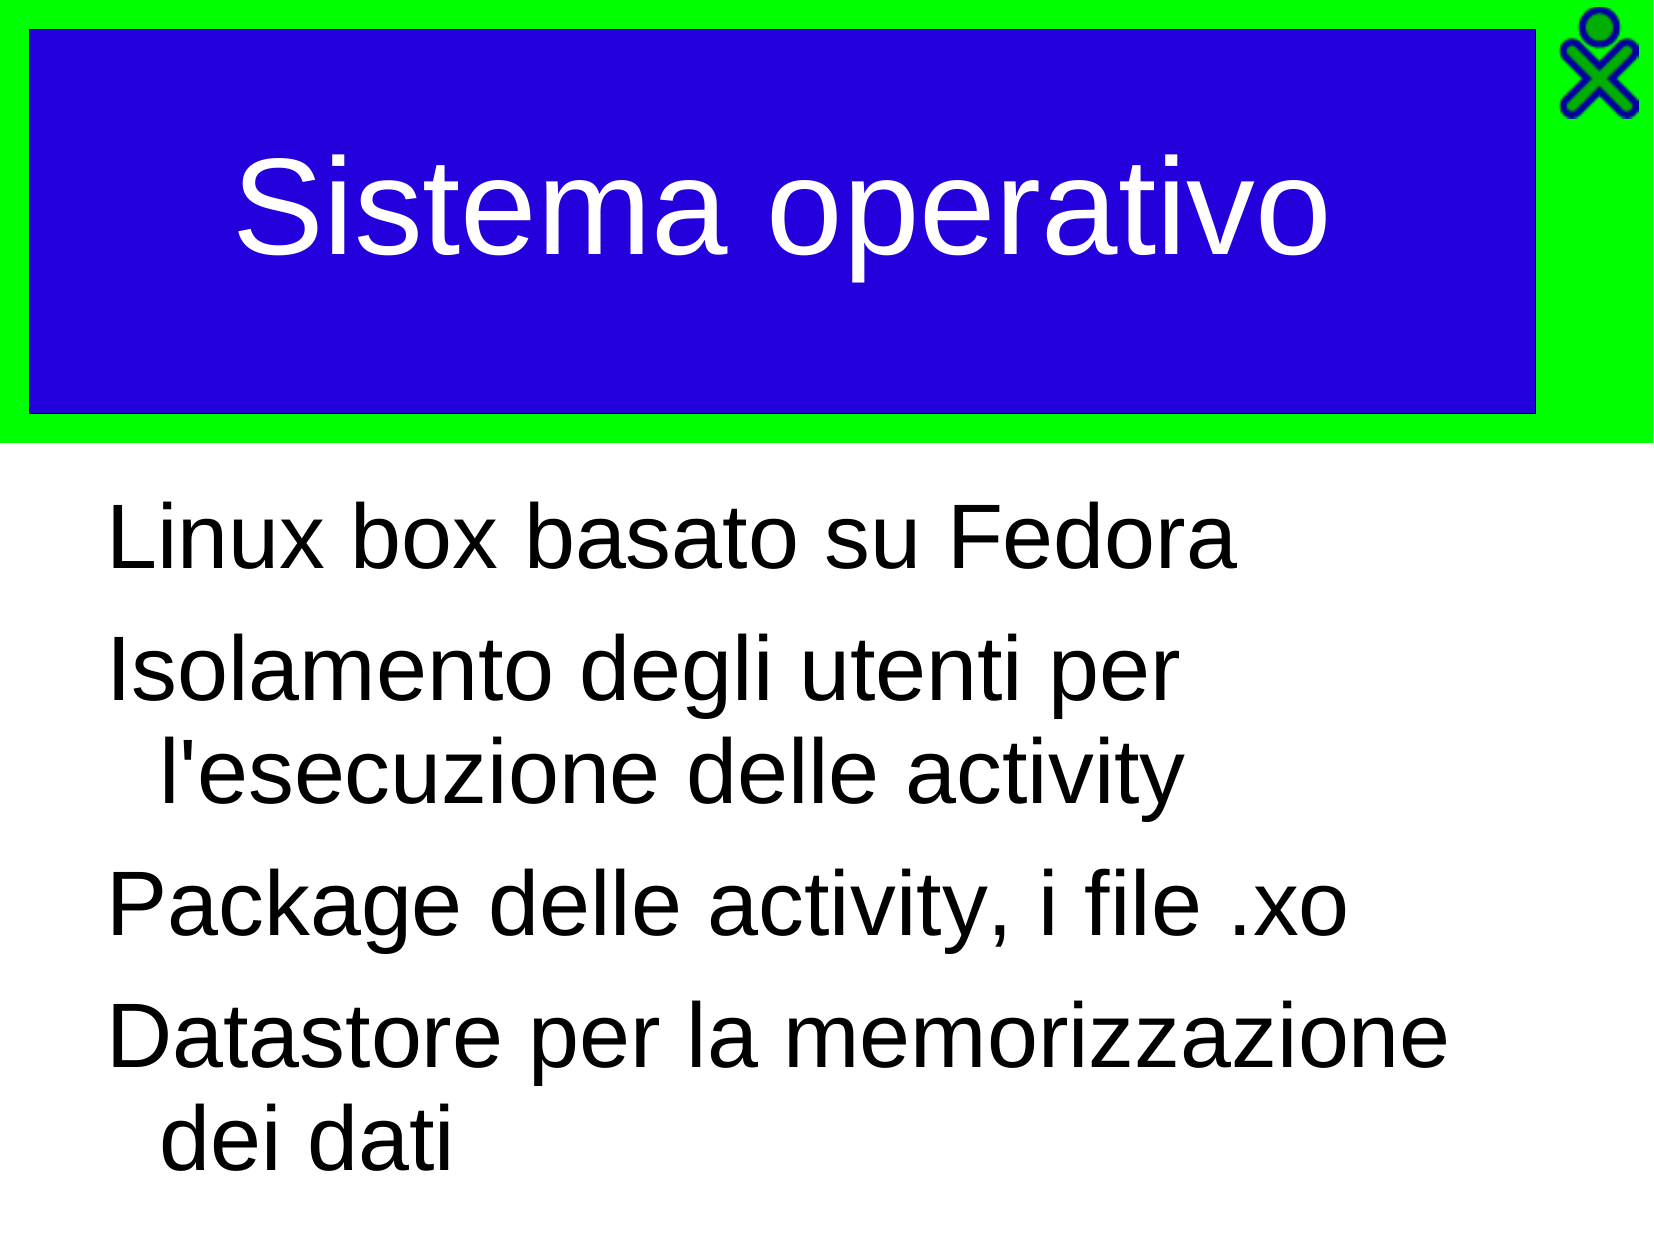

# Sistema operativo
Linux box basato su Fedora
Isolamento degli utenti per l'esecuzione delle activity
Package delle activity, i file .xo
Datastore per la memorizzazione dei dati